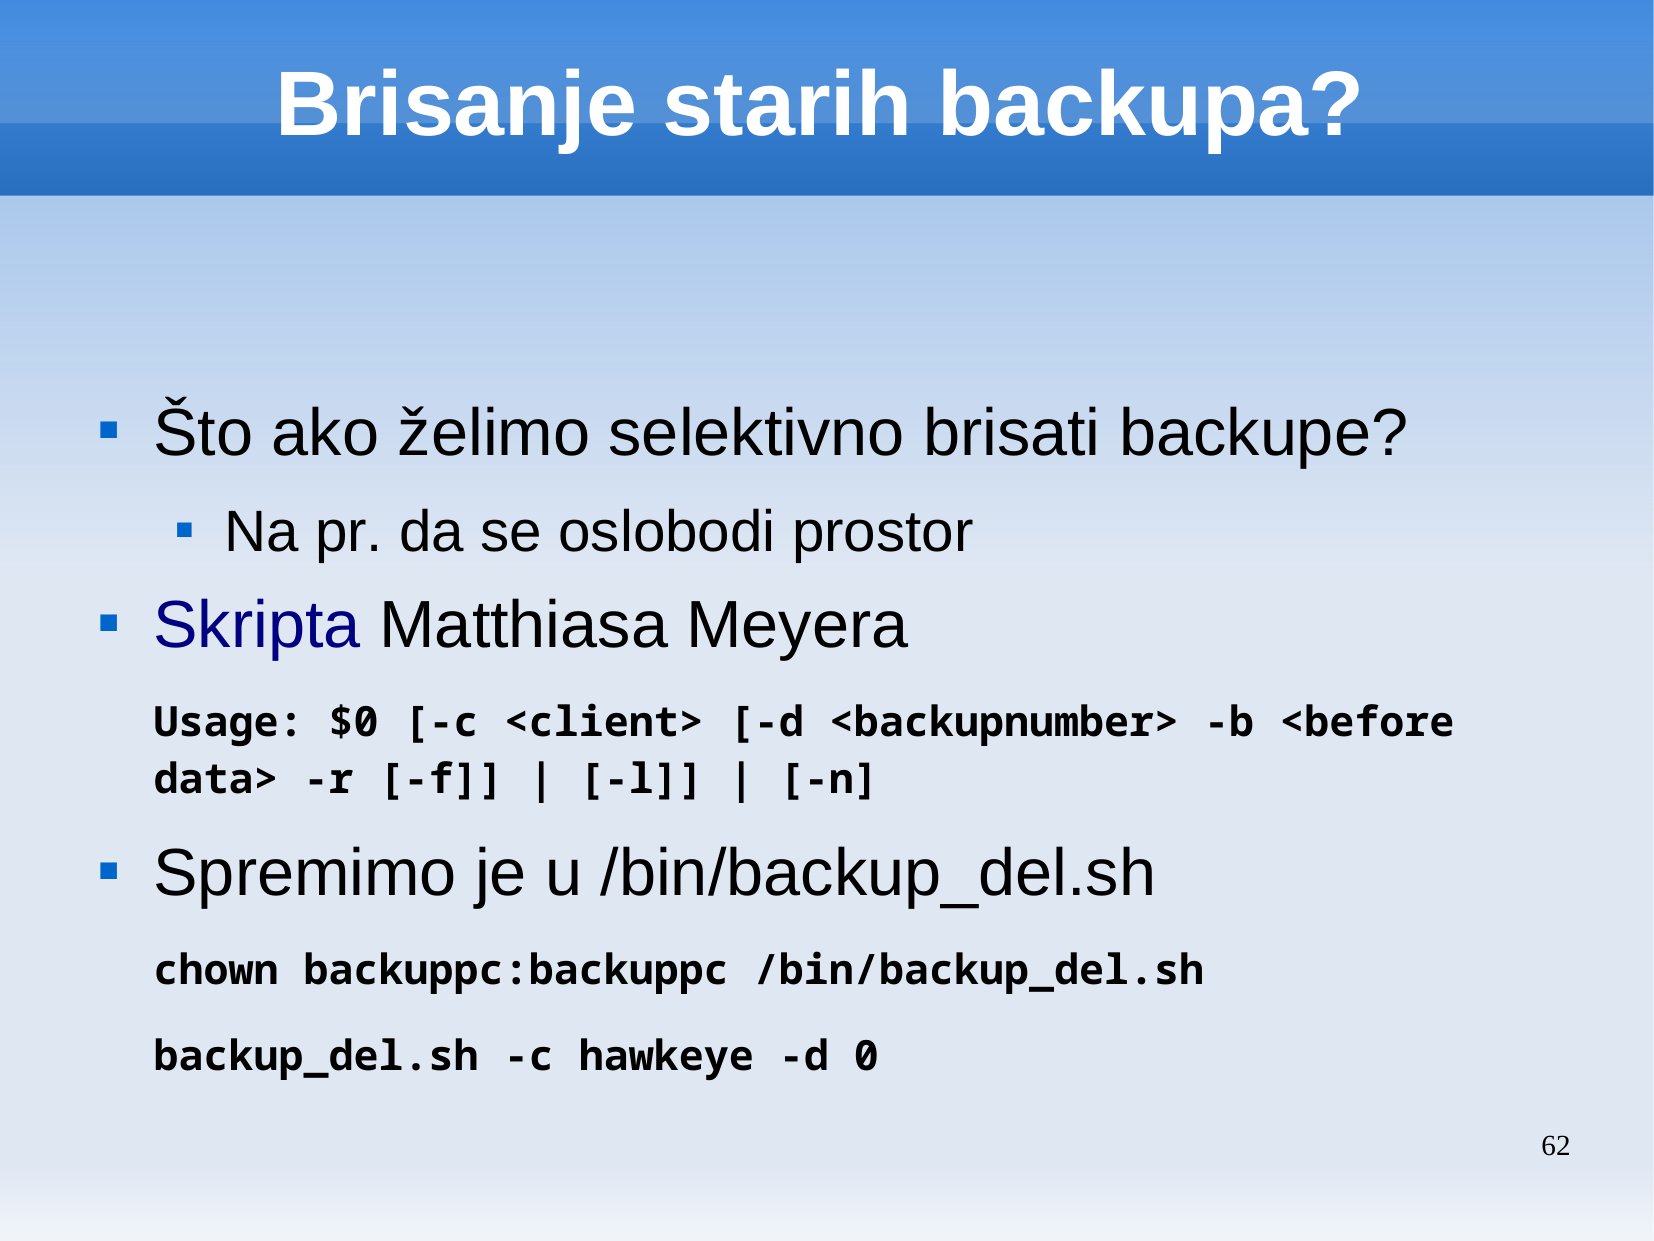

# Brisanje starih backupa?
Što ako želimo selektivno brisati backupe?
Na pr. da se oslobodi prostor
Skripta Matthiasa Meyera
Usage: $0 [-c <client> [-d <backupnumber> -b <before data> -r [-f]] | [-l]] | [-n]
Spremimo je u /bin/backup_del.sh
chown backuppc:backuppc /bin/backup_del.sh
backup_del.sh -c hawkeye -d 0
62